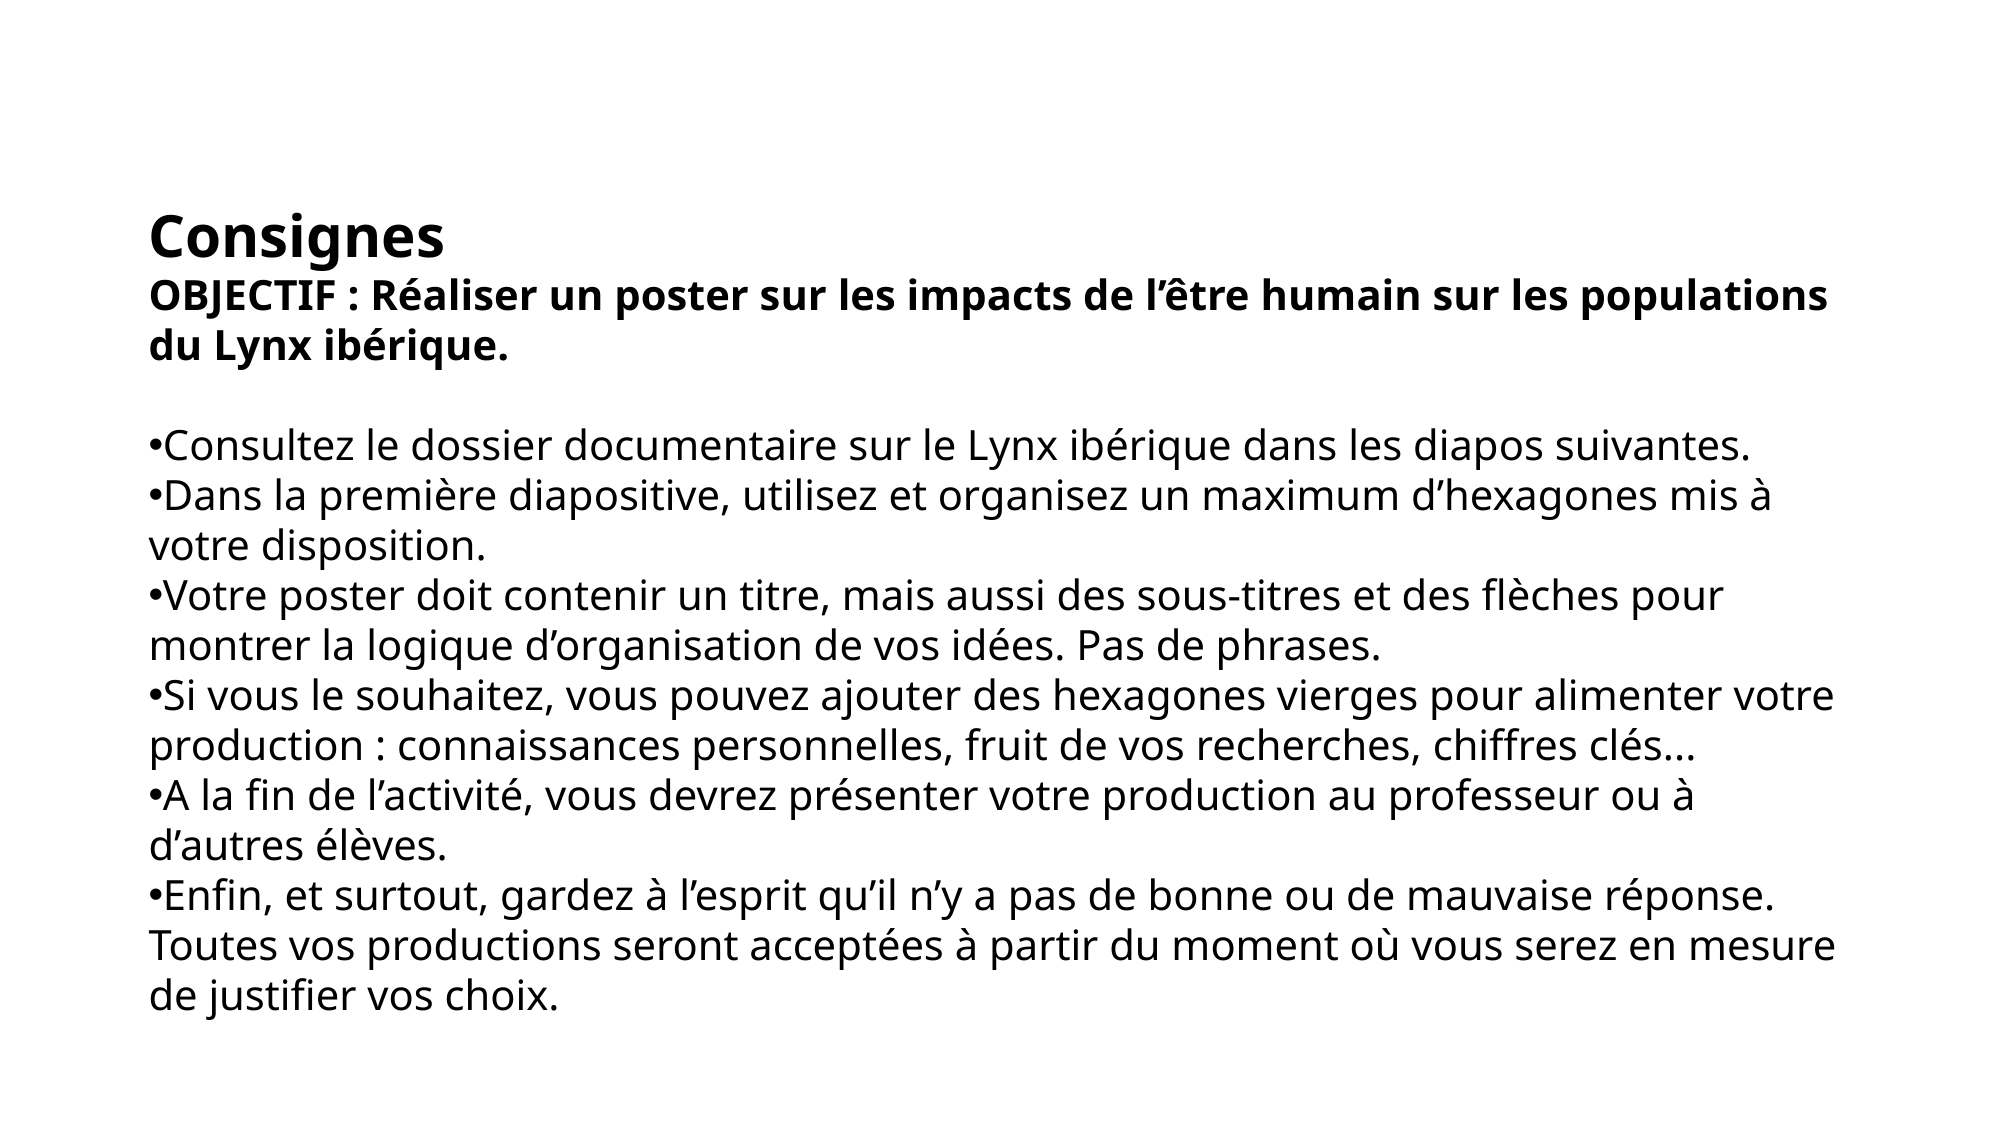

Consignes
OBJECTIF : Réaliser un poster sur les impacts de l’être humain sur les populations du Lynx ibérique.
Consultez le dossier documentaire sur le Lynx ibérique dans les diapos suivantes.
Dans la première diapositive, utilisez et organisez un maximum d’hexagones mis à votre disposition.
Votre poster doit contenir un titre, mais aussi des sous-titres et des flèches pour montrer la logique d’organisation de vos idées. Pas de phrases.
Si vous le souhaitez, vous pouvez ajouter des hexagones vierges pour alimenter votre production : connaissances personnelles, fruit de vos recherches, chiffres clés...
A la fin de l’activité, vous devrez présenter votre production au professeur ou à d’autres élèves.
Enfin, et surtout, gardez à l’esprit qu’il n’y a pas de bonne ou de mauvaise réponse. Toutes vos productions seront acceptées à partir du moment où vous serez en mesure de justifier vos choix.